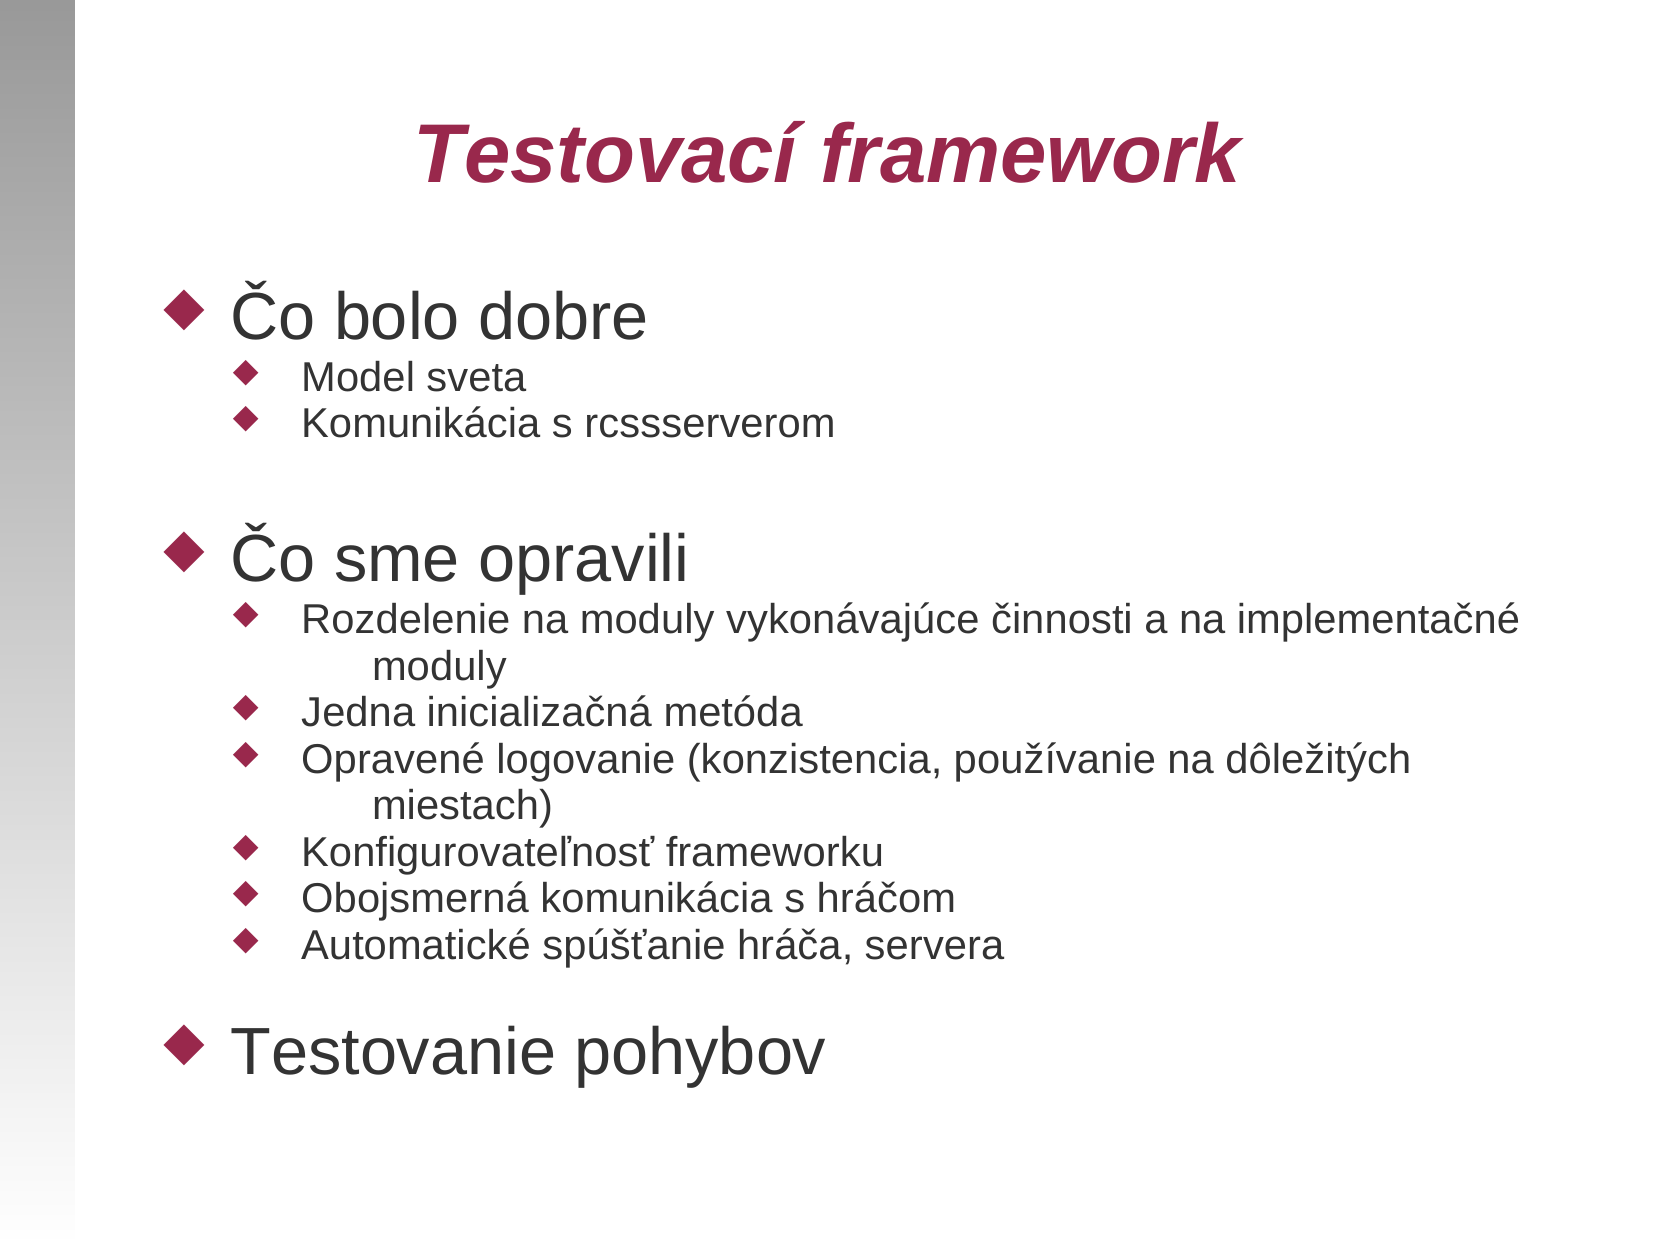

# Testovací framework
Čo bolo dobre
Model sveta
Komunikácia s rcssserverom
Čo sme opravili
Rozdelenie na moduly vykonávajúce činnosti a na implementačné moduly
Jedna inicializačná metóda
Opravené logovanie (konzistencia, používanie na dôležitých miestach)
Konfigurovateľnosť frameworku
Obojsmerná komunikácia s hráčom
Automatické spúšťanie hráča, servera
Testovanie pohybov